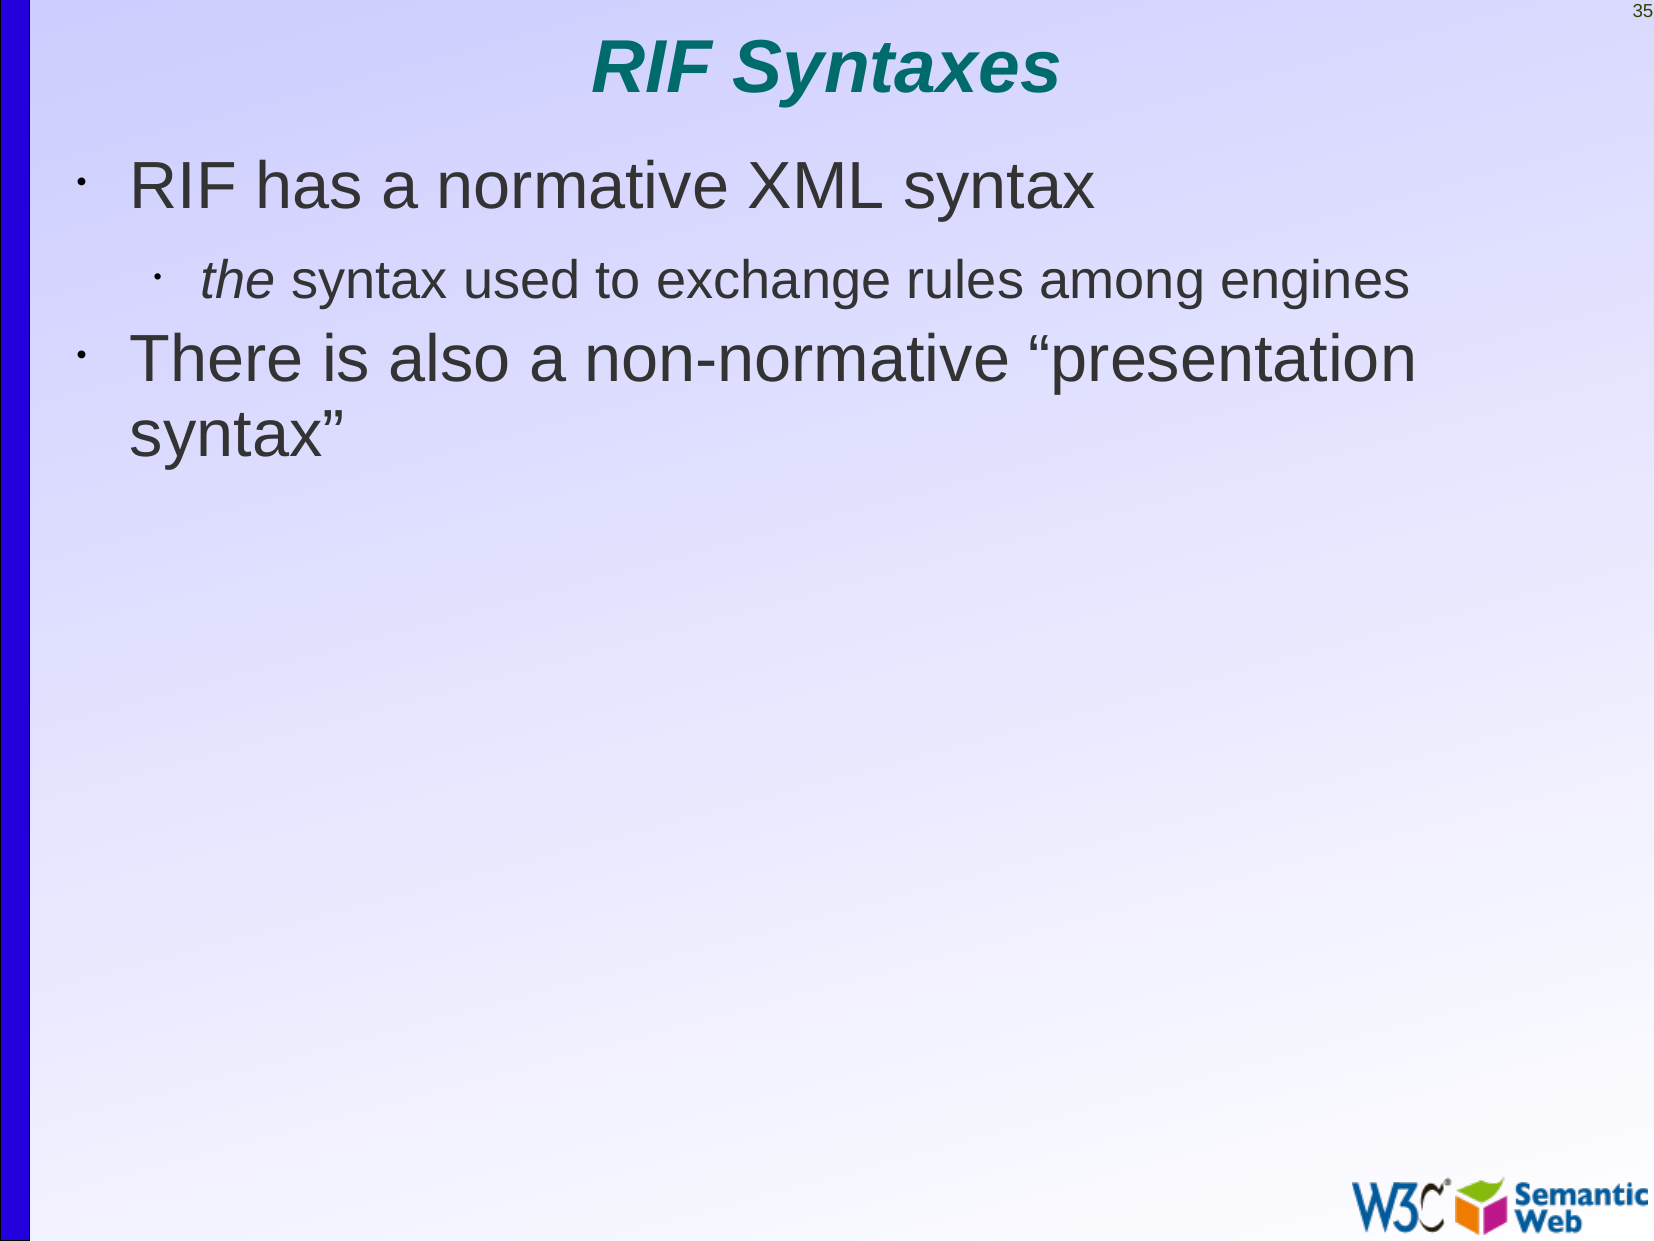

# RIF Syntaxes
RIF has a normative XML syntax
the syntax used to exchange rules among engines
There is also a non-normative “presentation syntax”